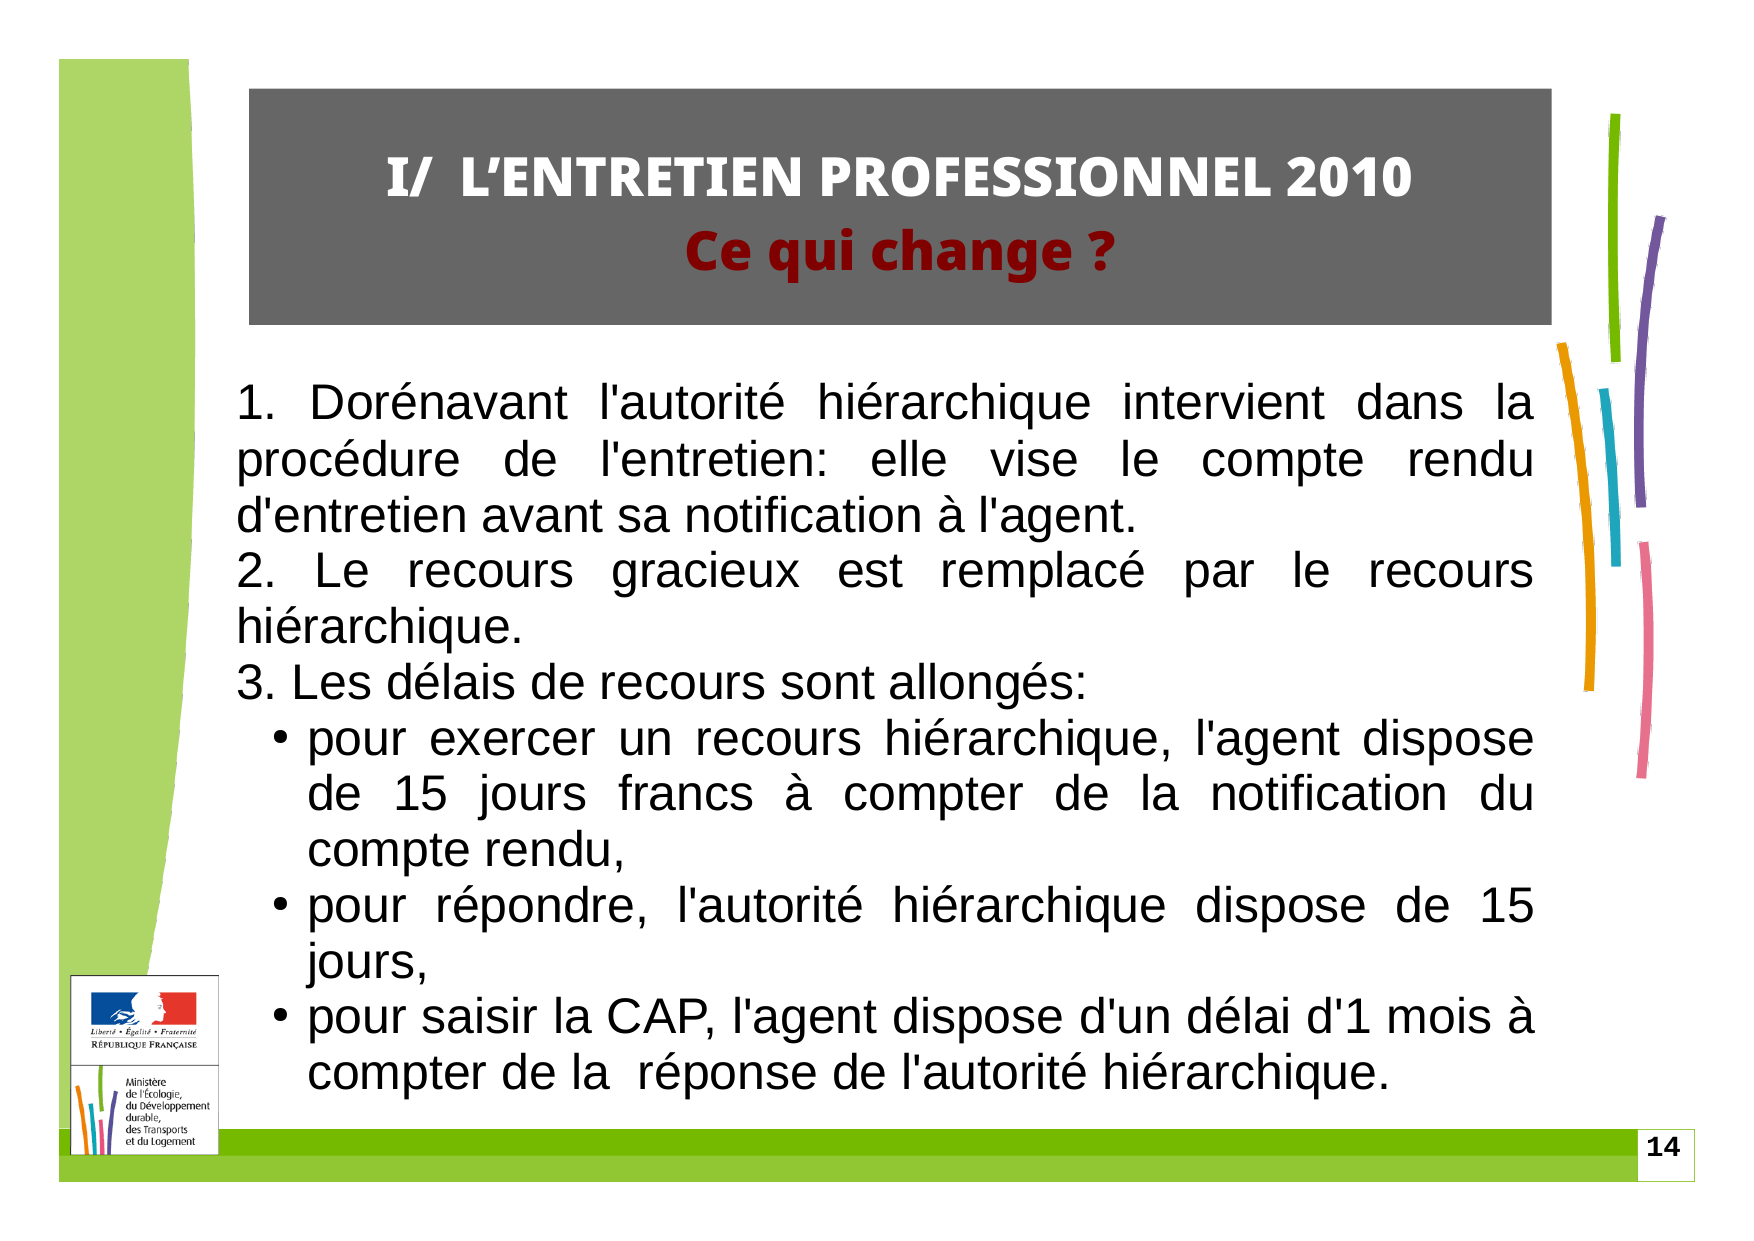

#
I/	L’ENTRETIEN PROFESSIONNEL 2010
Ce qui change ?
1. Dorénavant l'autorité hiérarchique intervient dans la procédure de l'entretien: elle vise le compte rendu d'entretien avant sa notification à l'agent.
2. Le recours gracieux est remplacé par le recours hiérarchique.
3. Les délais de recours sont allongés:
pour exercer un recours hiérarchique, l'agent dispose de 15 jours francs à compter de la notification du compte rendu,
pour répondre, l'autorité hiérarchique dispose de 15 jours,
pour saisir la CAP, l'agent dispose d'un délai d'1 mois à compter de la réponse de l'autorité hiérarchique.
14